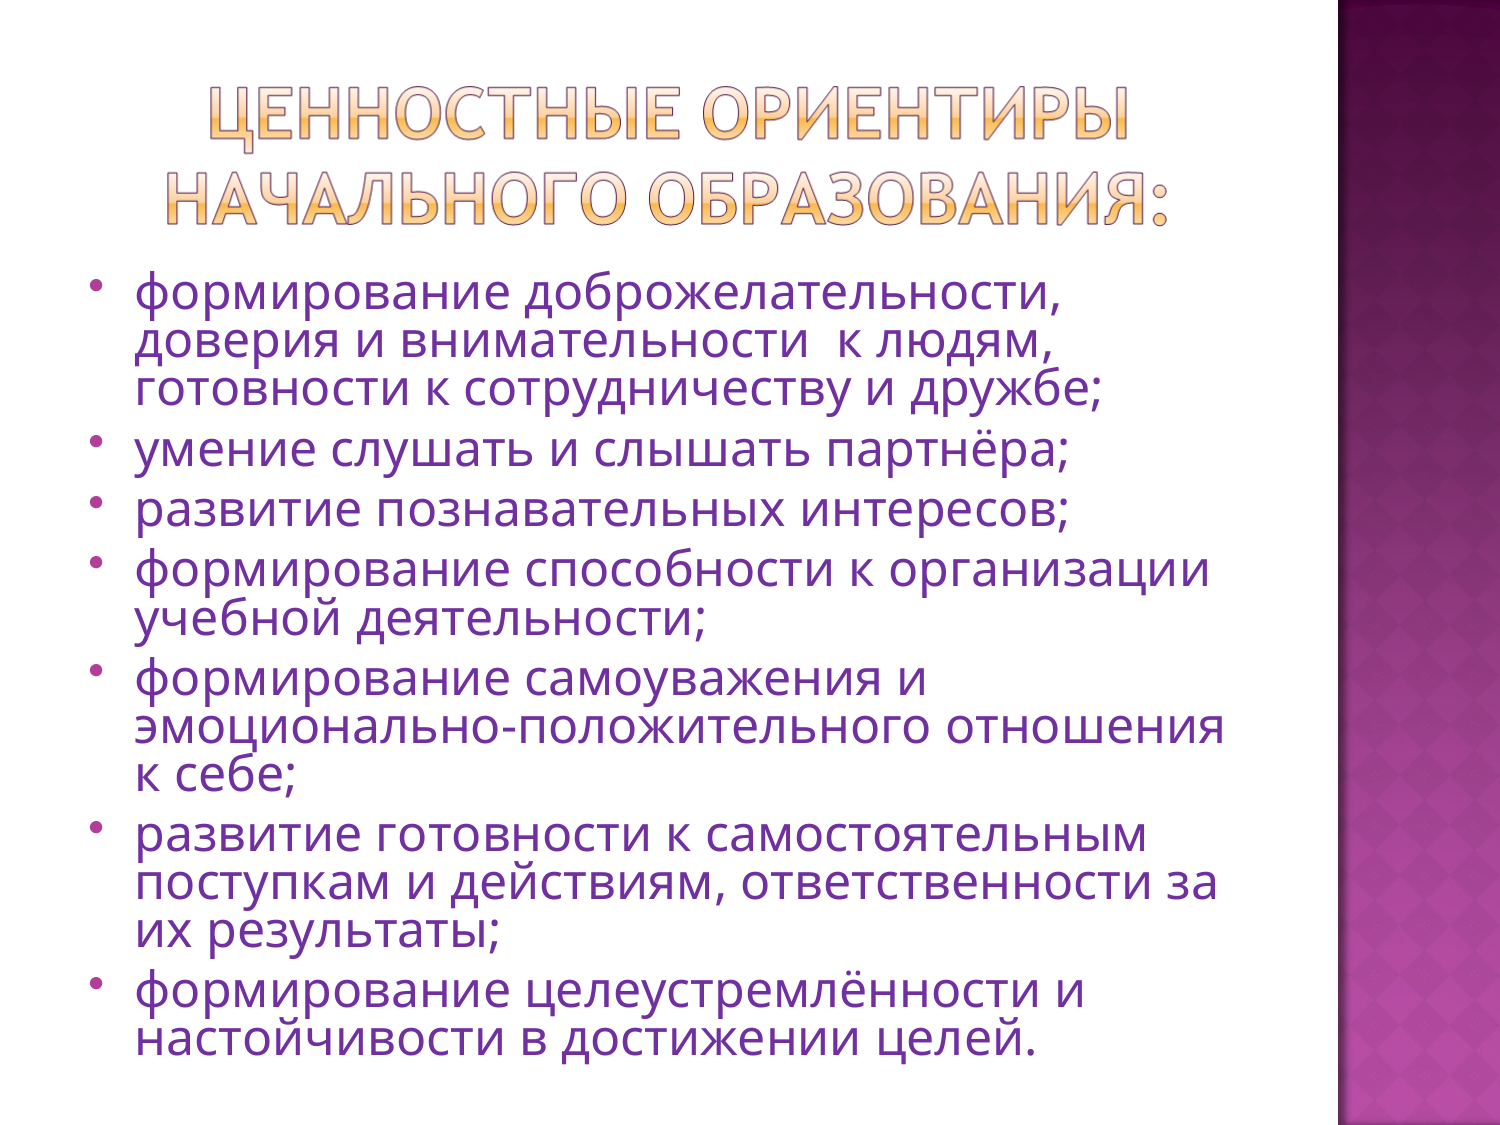

формирование доброжелательности, доверия и внимательности к людям, готовности к сотрудничеству и дружбе;
умение слушать и слышать партнёра;
развитие познавательных интересов;
формирование способности к организации учебной деятельности;
формирование самоуважения и эмоционально-положительного отношения к себе;
развитие готовности к самостоятельным поступкам и действиям, ответственности за их результаты;
формирование целеустремлённости и настойчивости в достижении целей.